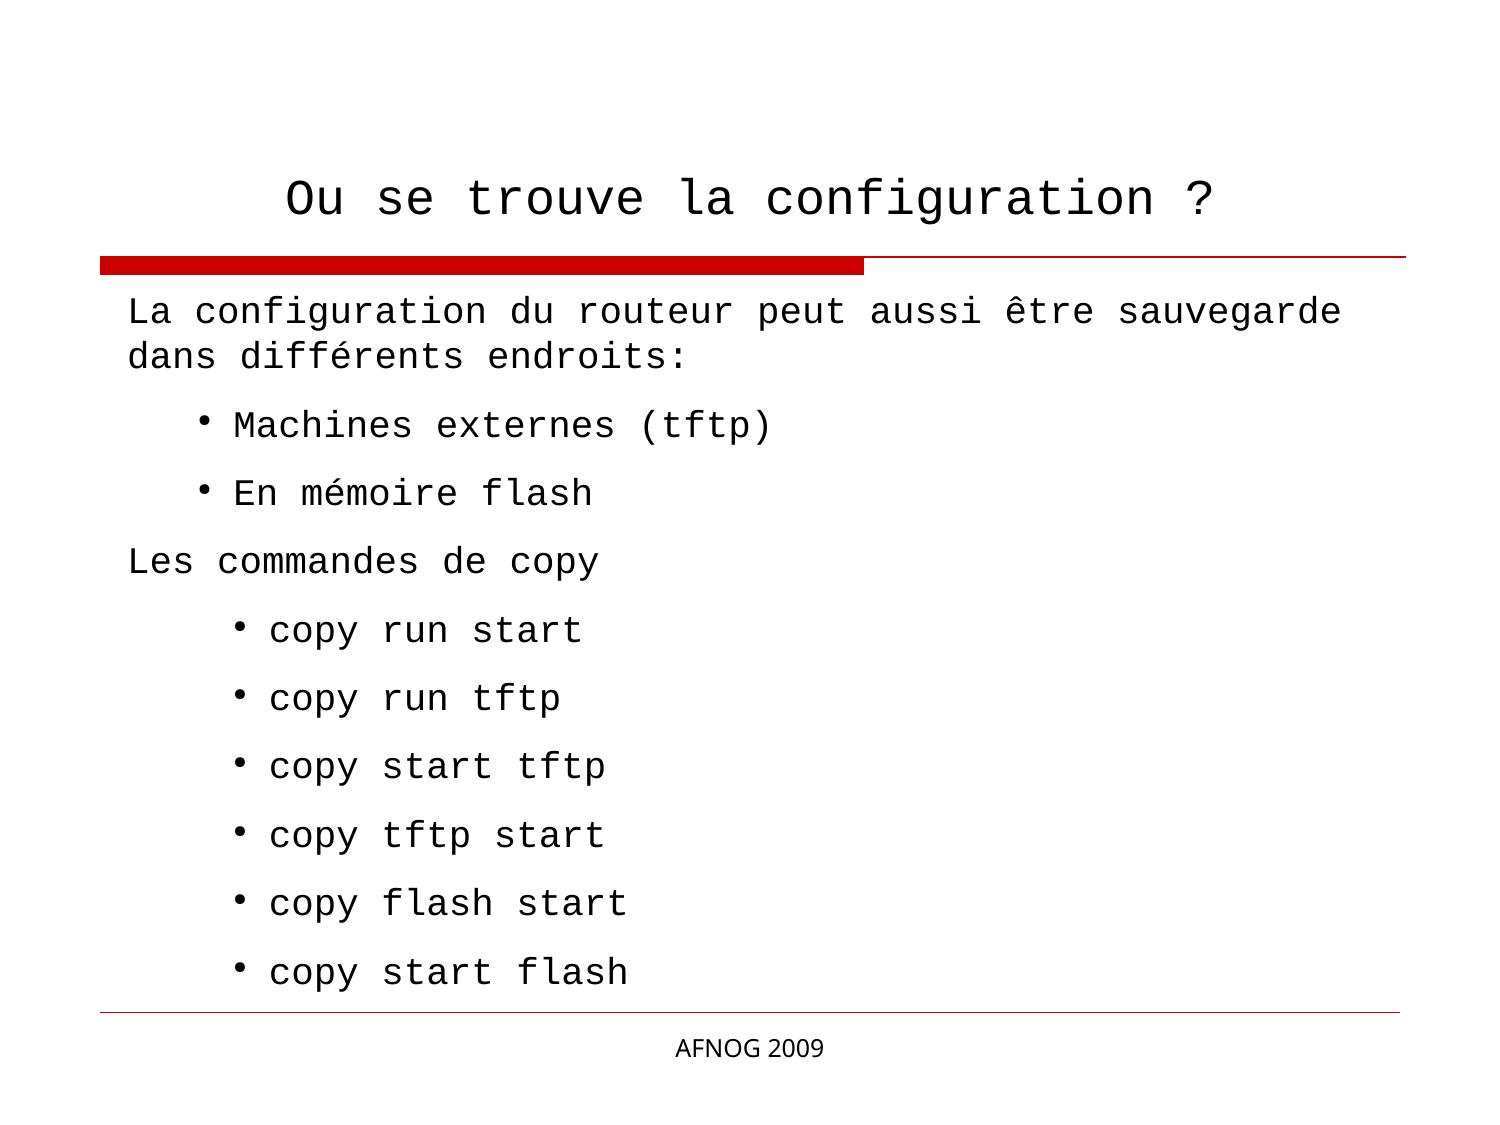

# Ou se trouve la configuration ?
La configuration du routeur peut aussi être sauvegarde dans différents endroits:
Machines externes (tftp)
En mémoire flash
Les commandes de copy
copy run start
copy run tftp
copy start tftp
copy tftp start
copy flash start
copy start flash
AFNOG 2009